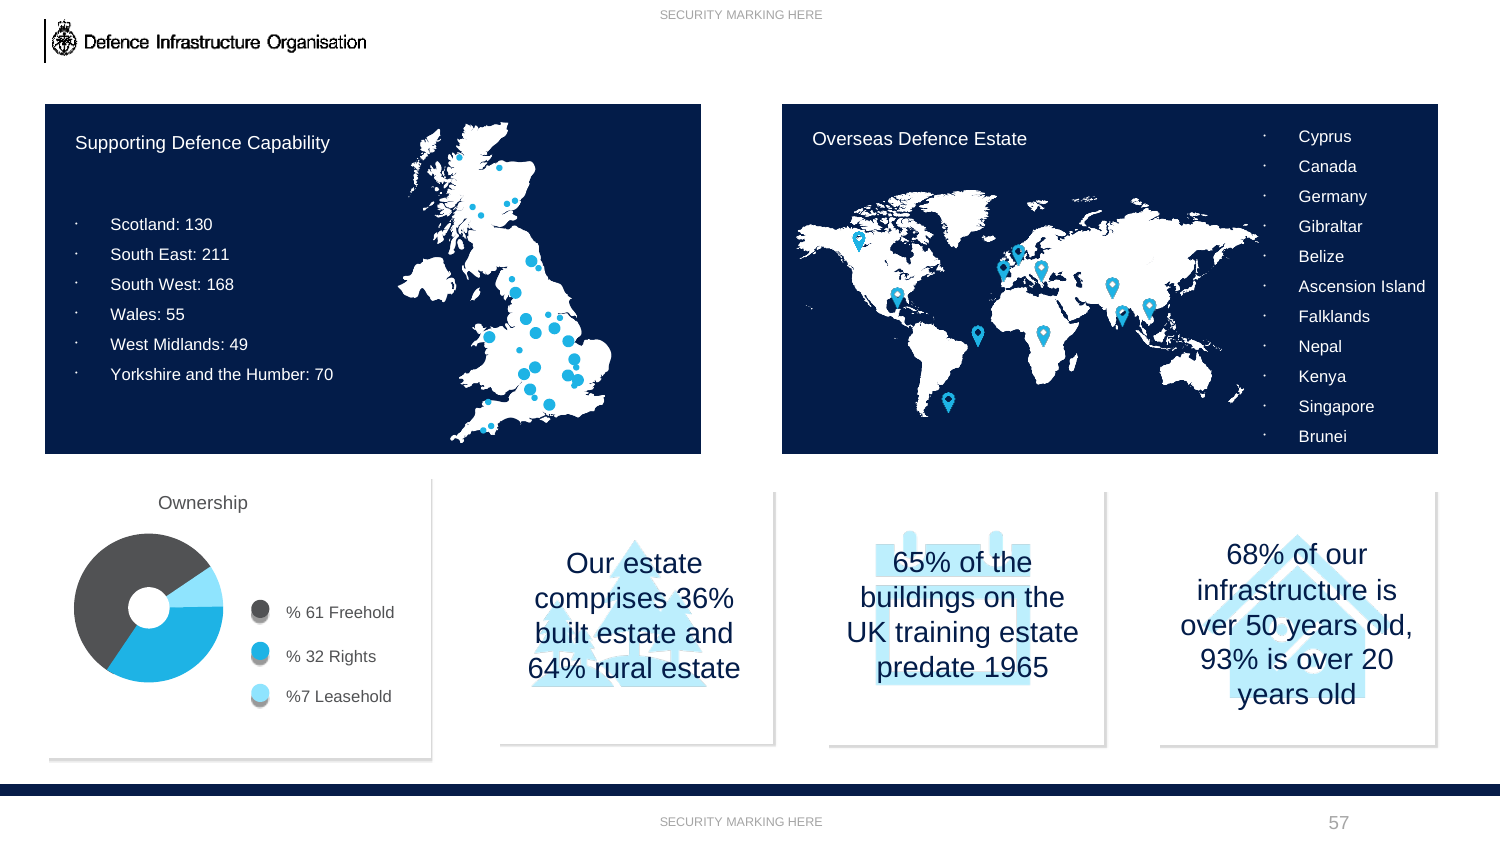

Cyprus
Canada
Germany
Gibraltar
Belize
Ascension Island
Falklands
Nepal
Kenya
Singapore
Brunei
Overseas Defence Estate
Supporting Defence Capability
Scotland: 130
South East: 211
South West: 168
Wales: 55
West Midlands: 49
Yorkshire and the Humber: 70
Ownership
65% of the buildings on the UK training estate predate 1965
68% of our infrastructure is over 50 years old, 93% is over 20 years old
Our estate comprises 36% built estate and 64% rural estate
% 61 Freehold
% 32 Rights
%7 Leasehold